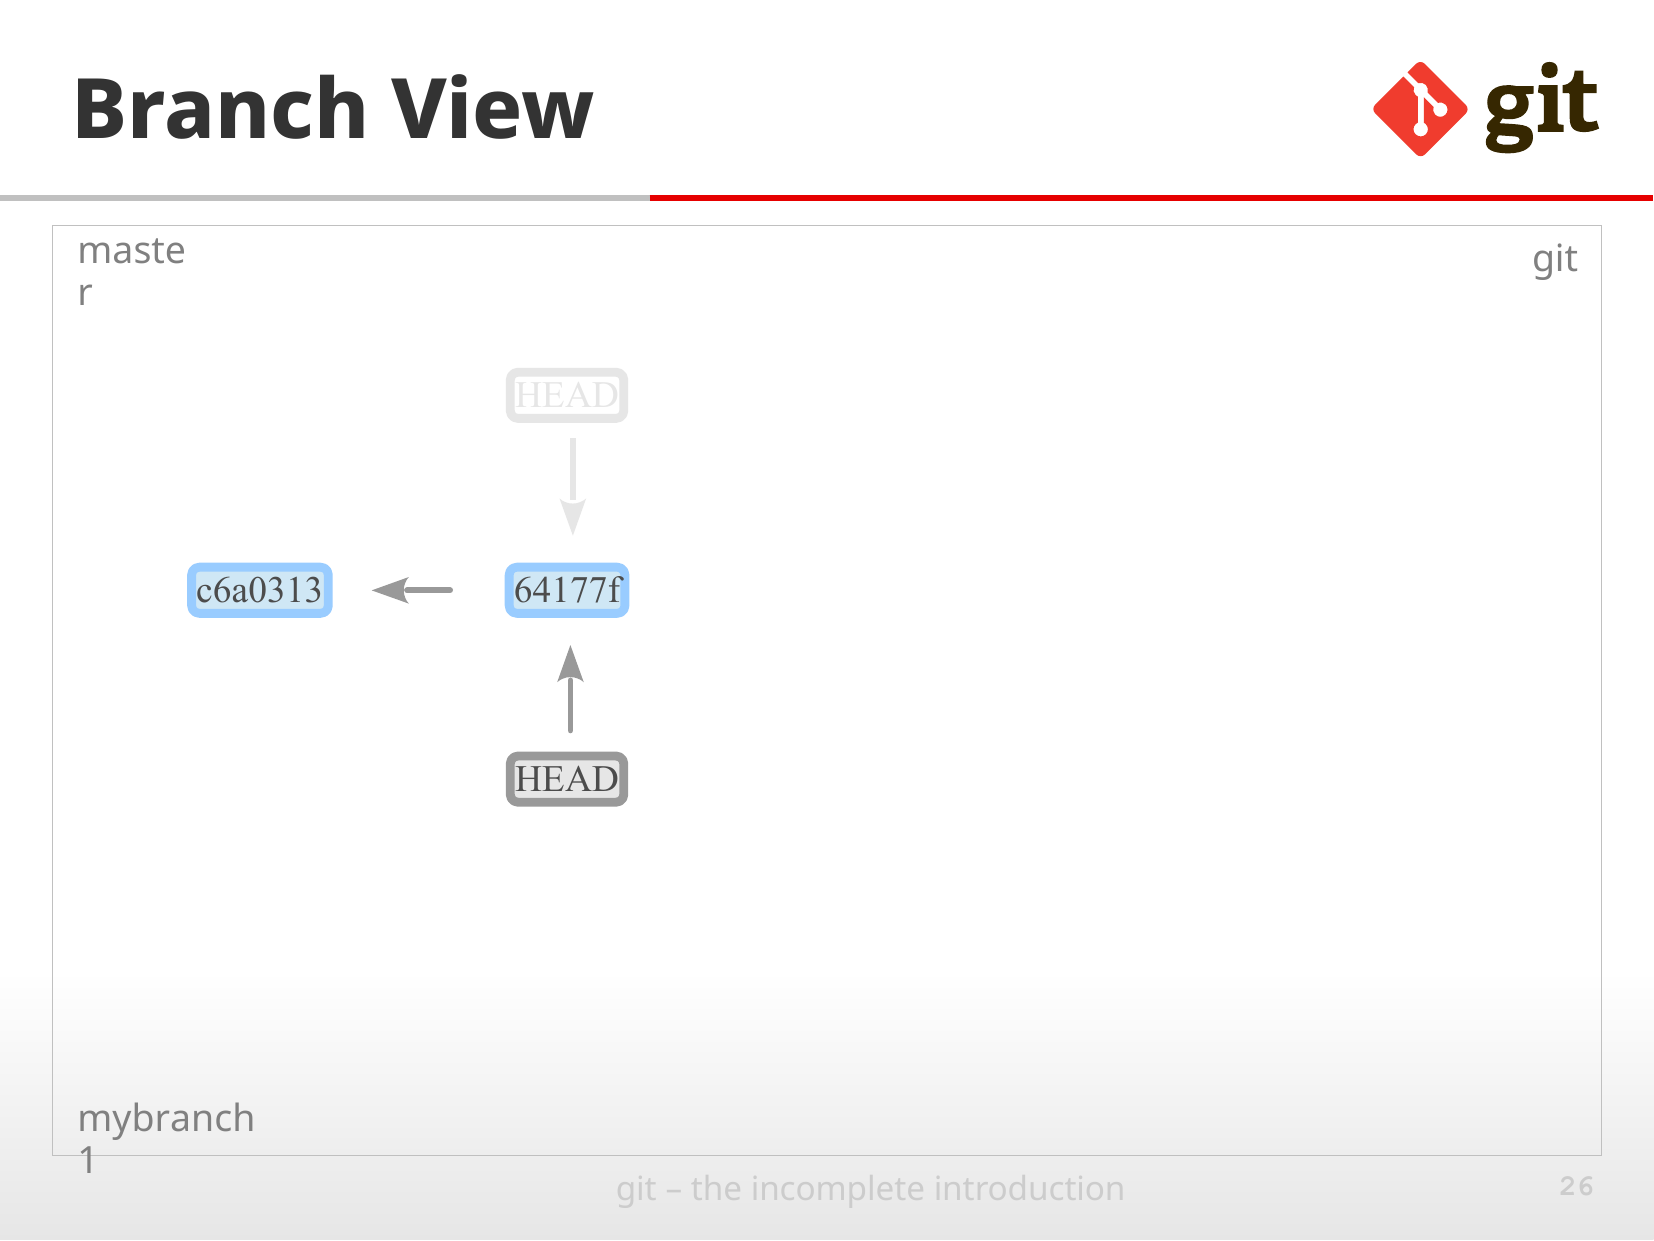

# Branch View
master
git
HEAD
c6a0313
64177f
HEAD
mybranch1
26